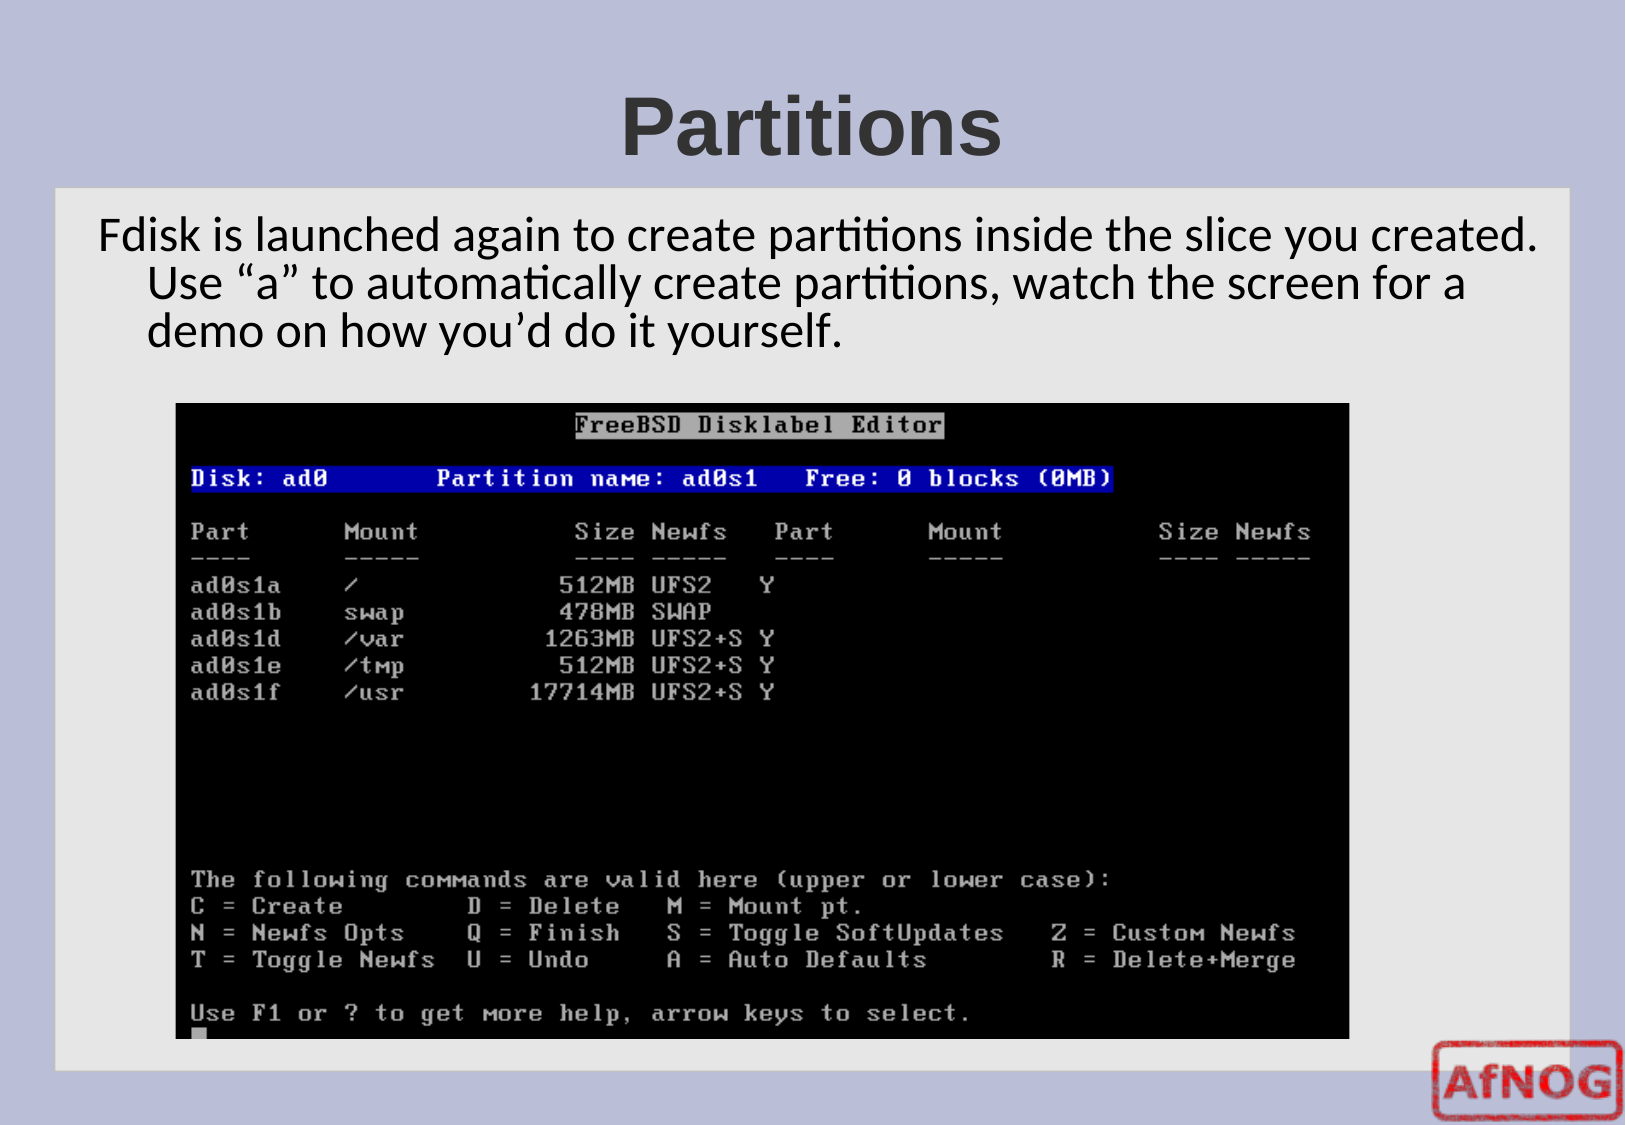

# Partitions
Fdisk is launched again to create partitions inside the slice you created. Use “a” to automatically create partitions, watch the screen for a demo on how you’d do it yourself.